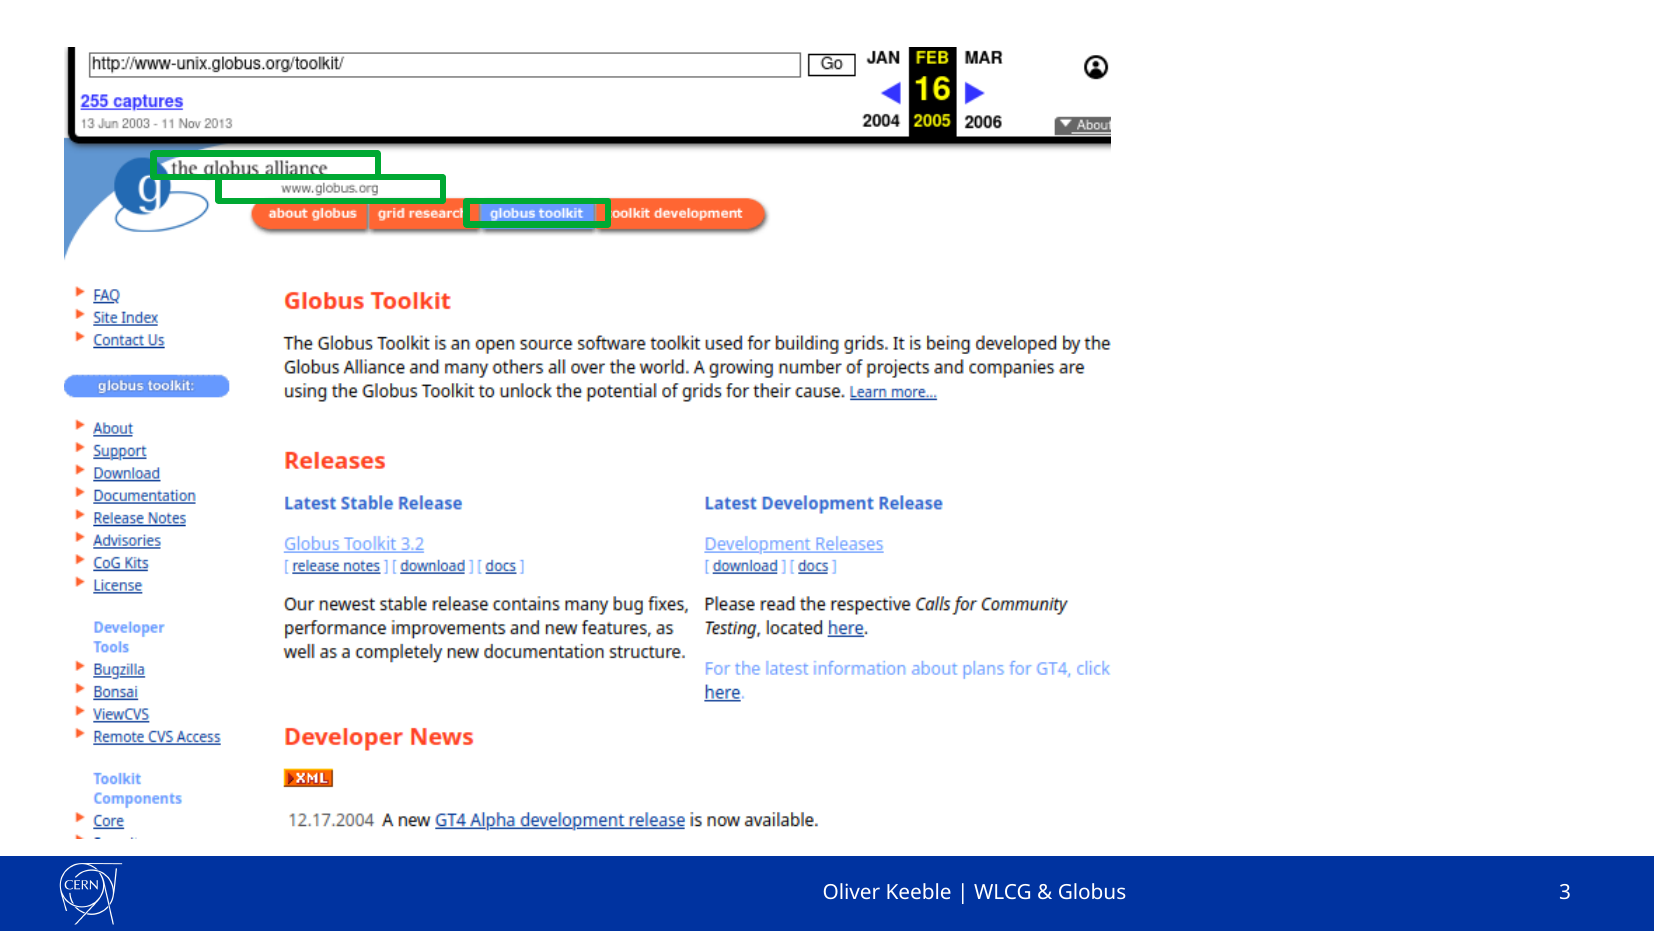

#
Oliver Keeble | WLCG & Globus
3